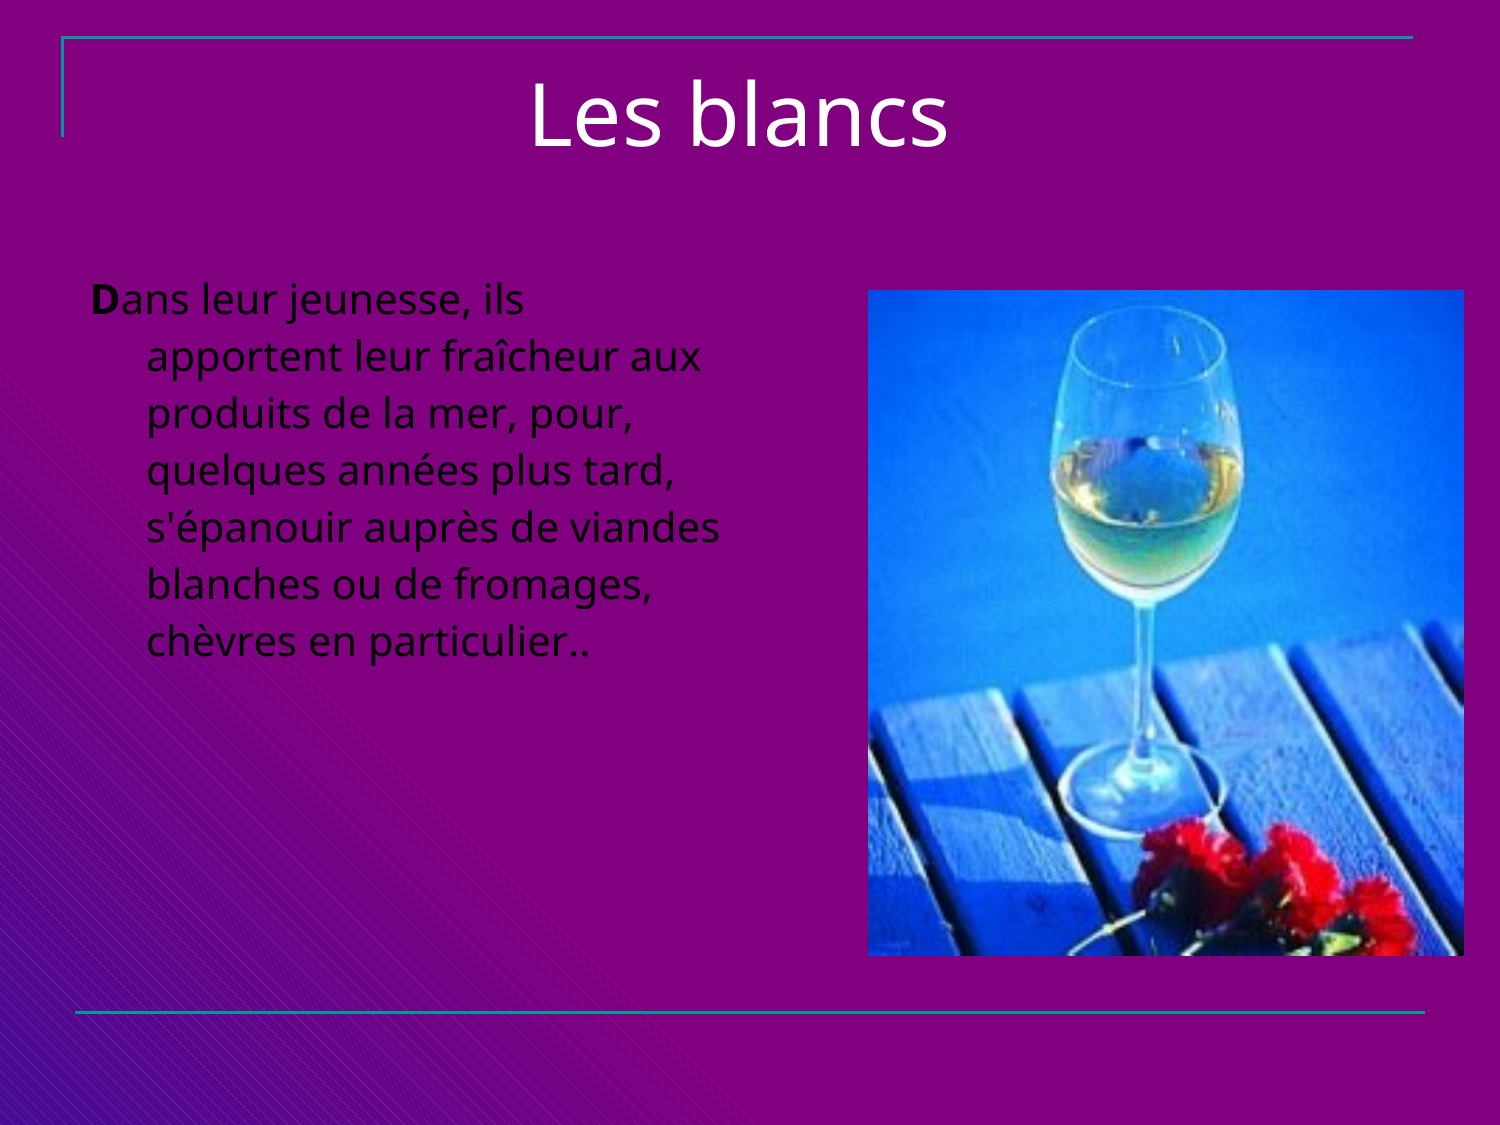

# Les blancs
Dans leur jeunesse, ils apportent leur fraîcheur aux produits de la mer, pour, quelques années plus tard, s'épanouir auprès de viandes blanches ou de fromages, chèvres en particulier..